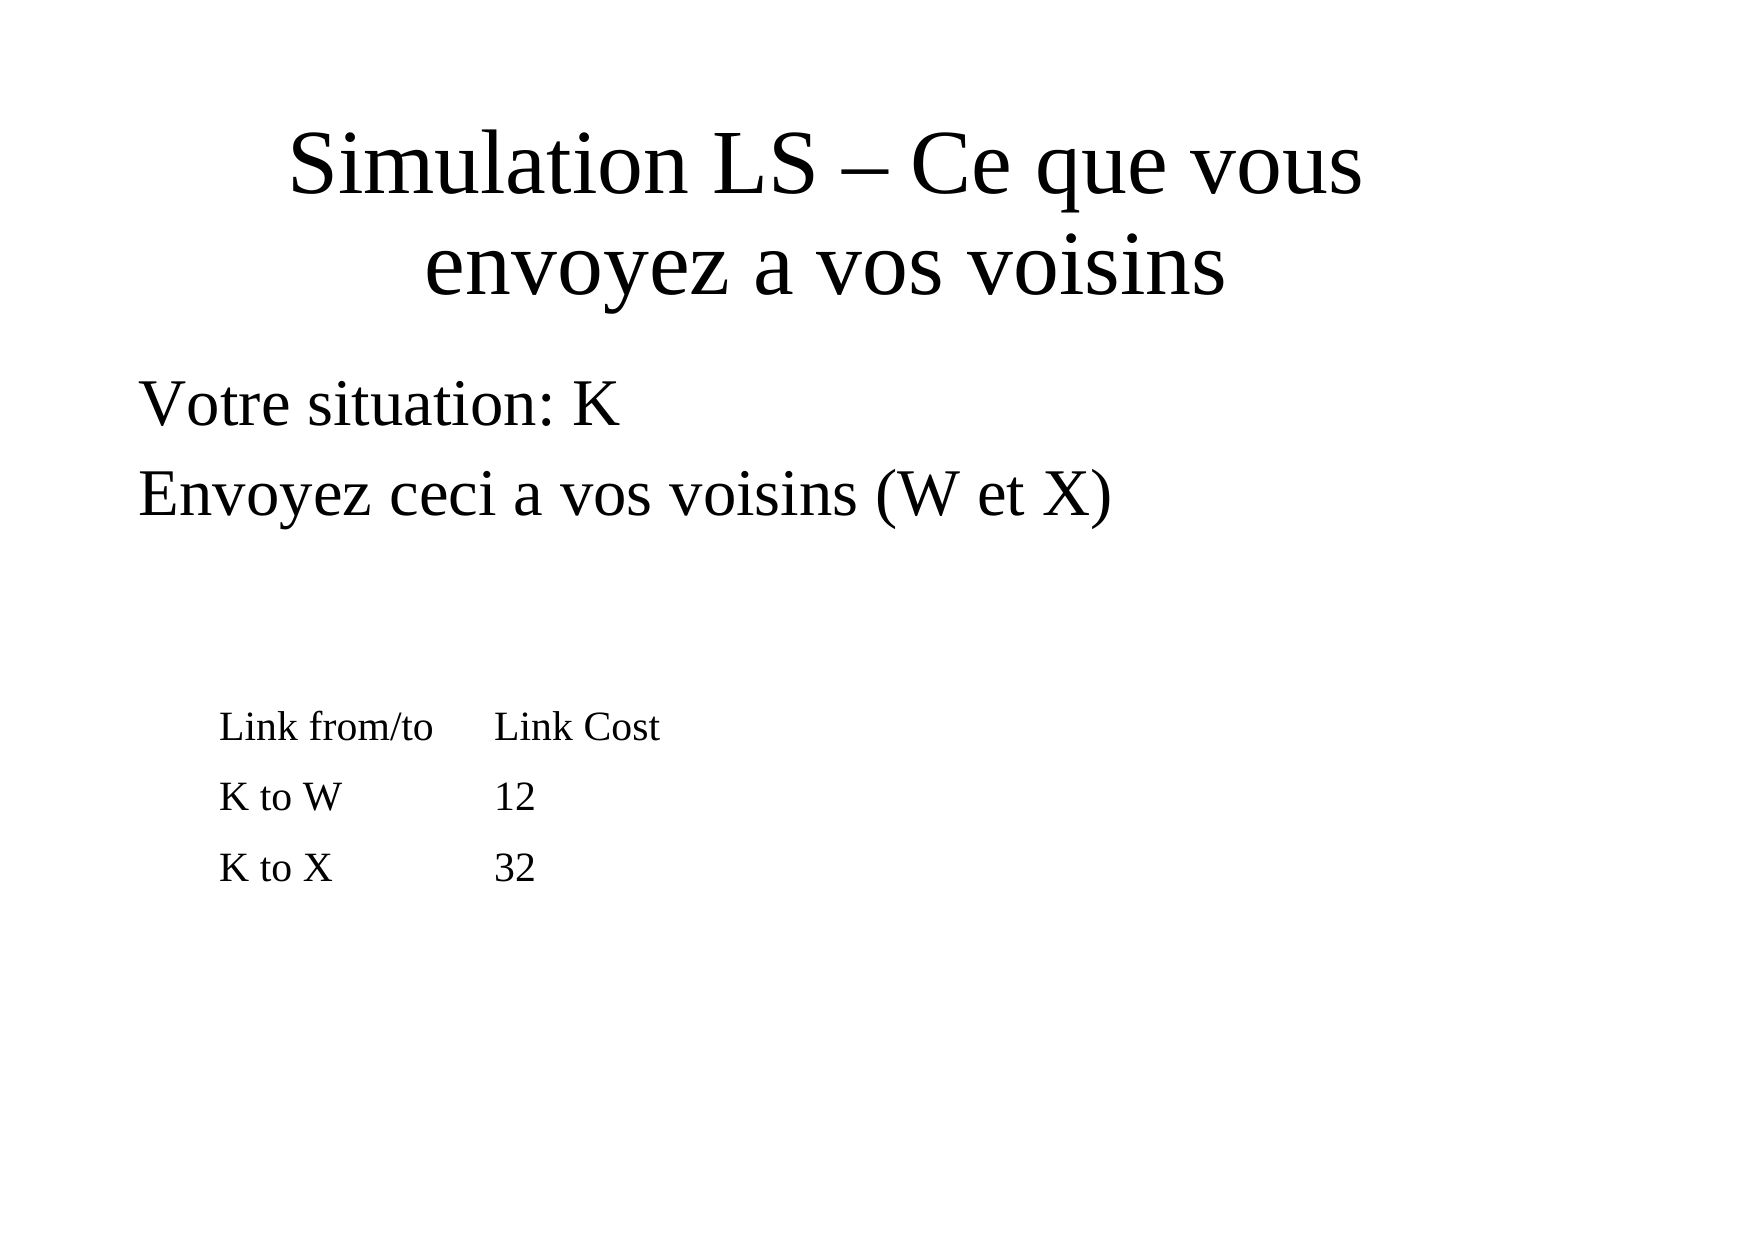

# Simulation LS – Ce que vous envoyez a vos voisins
Votre situation: K
Envoyez ceci a vos voisins (W et X)
Link from/to
Link Cost
K to W
12
K to X
32